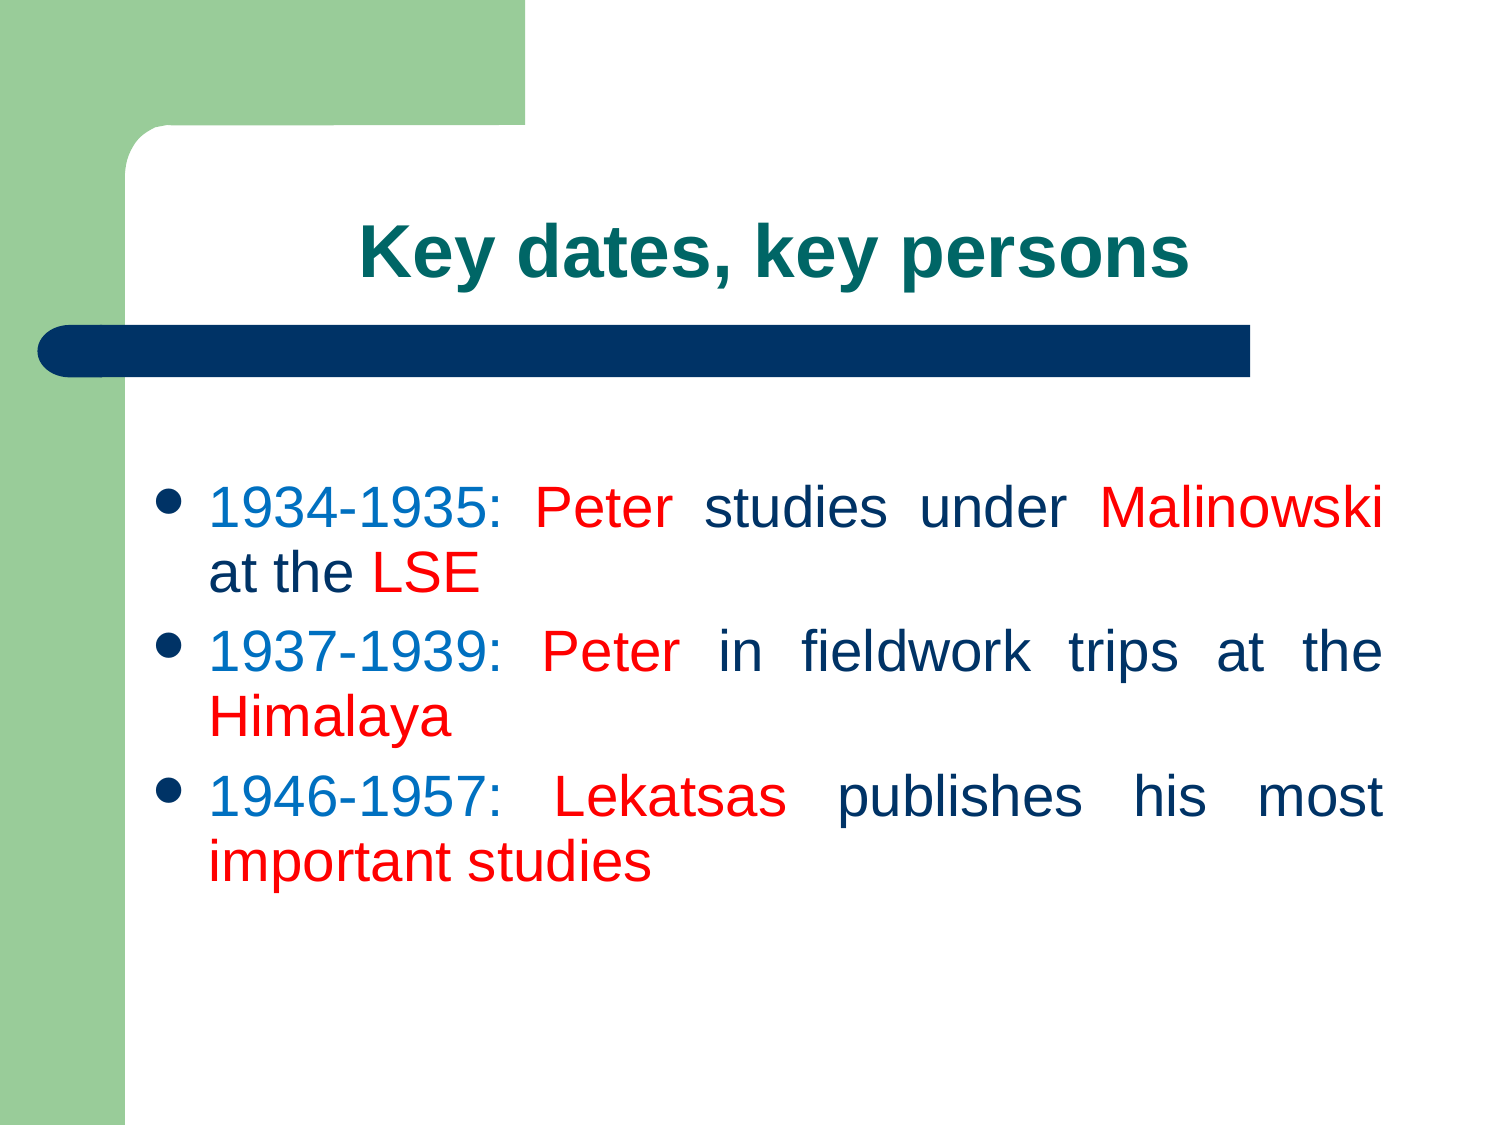

# Key dates, key persons
1934-1935: Peter studies under Malinowski at the LSE
1937-1939: Peter in fieldwork trips at the Himalaya
1946-1957: Lekatsas publishes his most important studies